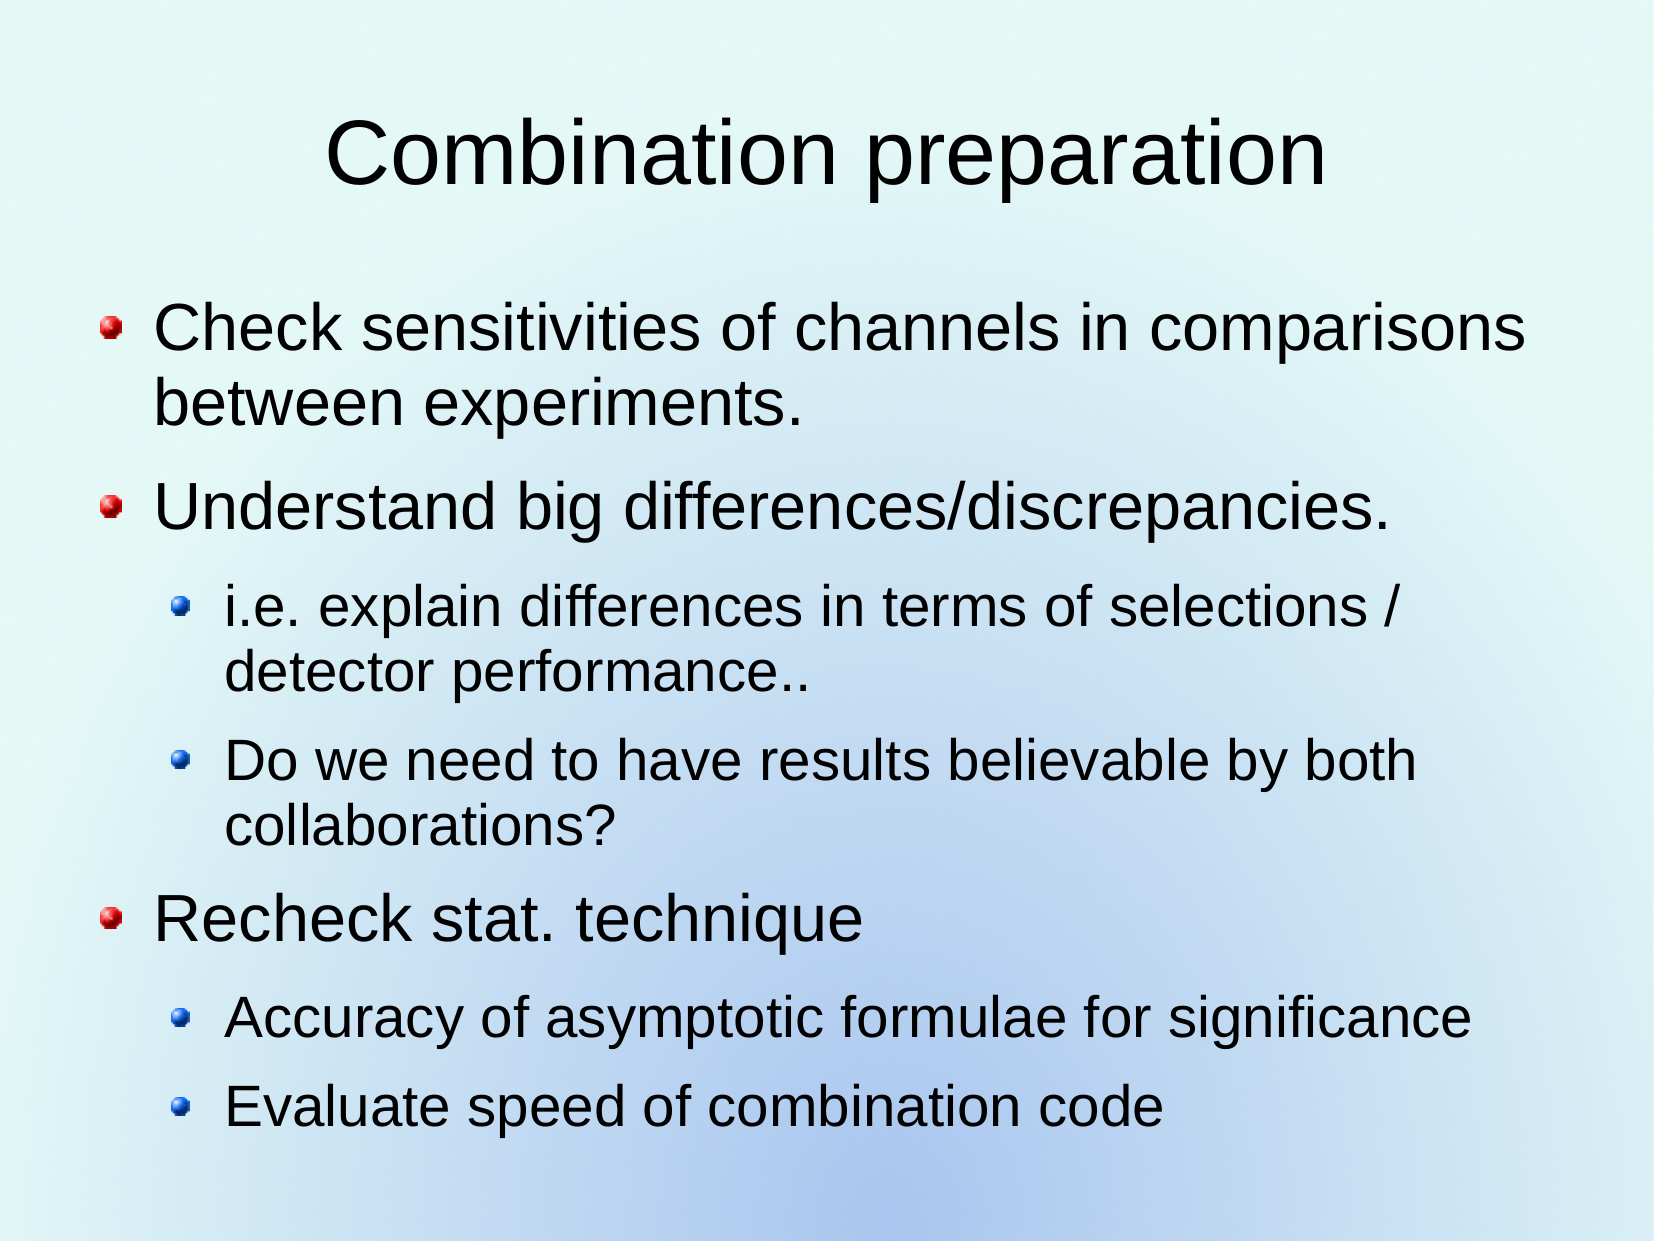

# Combination preparation
Check sensitivities of channels in comparisons between experiments.
Understand big differences/discrepancies.
i.e. explain differences in terms of selections / detector performance..
Do we need to have results believable by both collaborations?
Recheck stat. technique
Accuracy of asymptotic formulae for significance
Evaluate speed of combination code